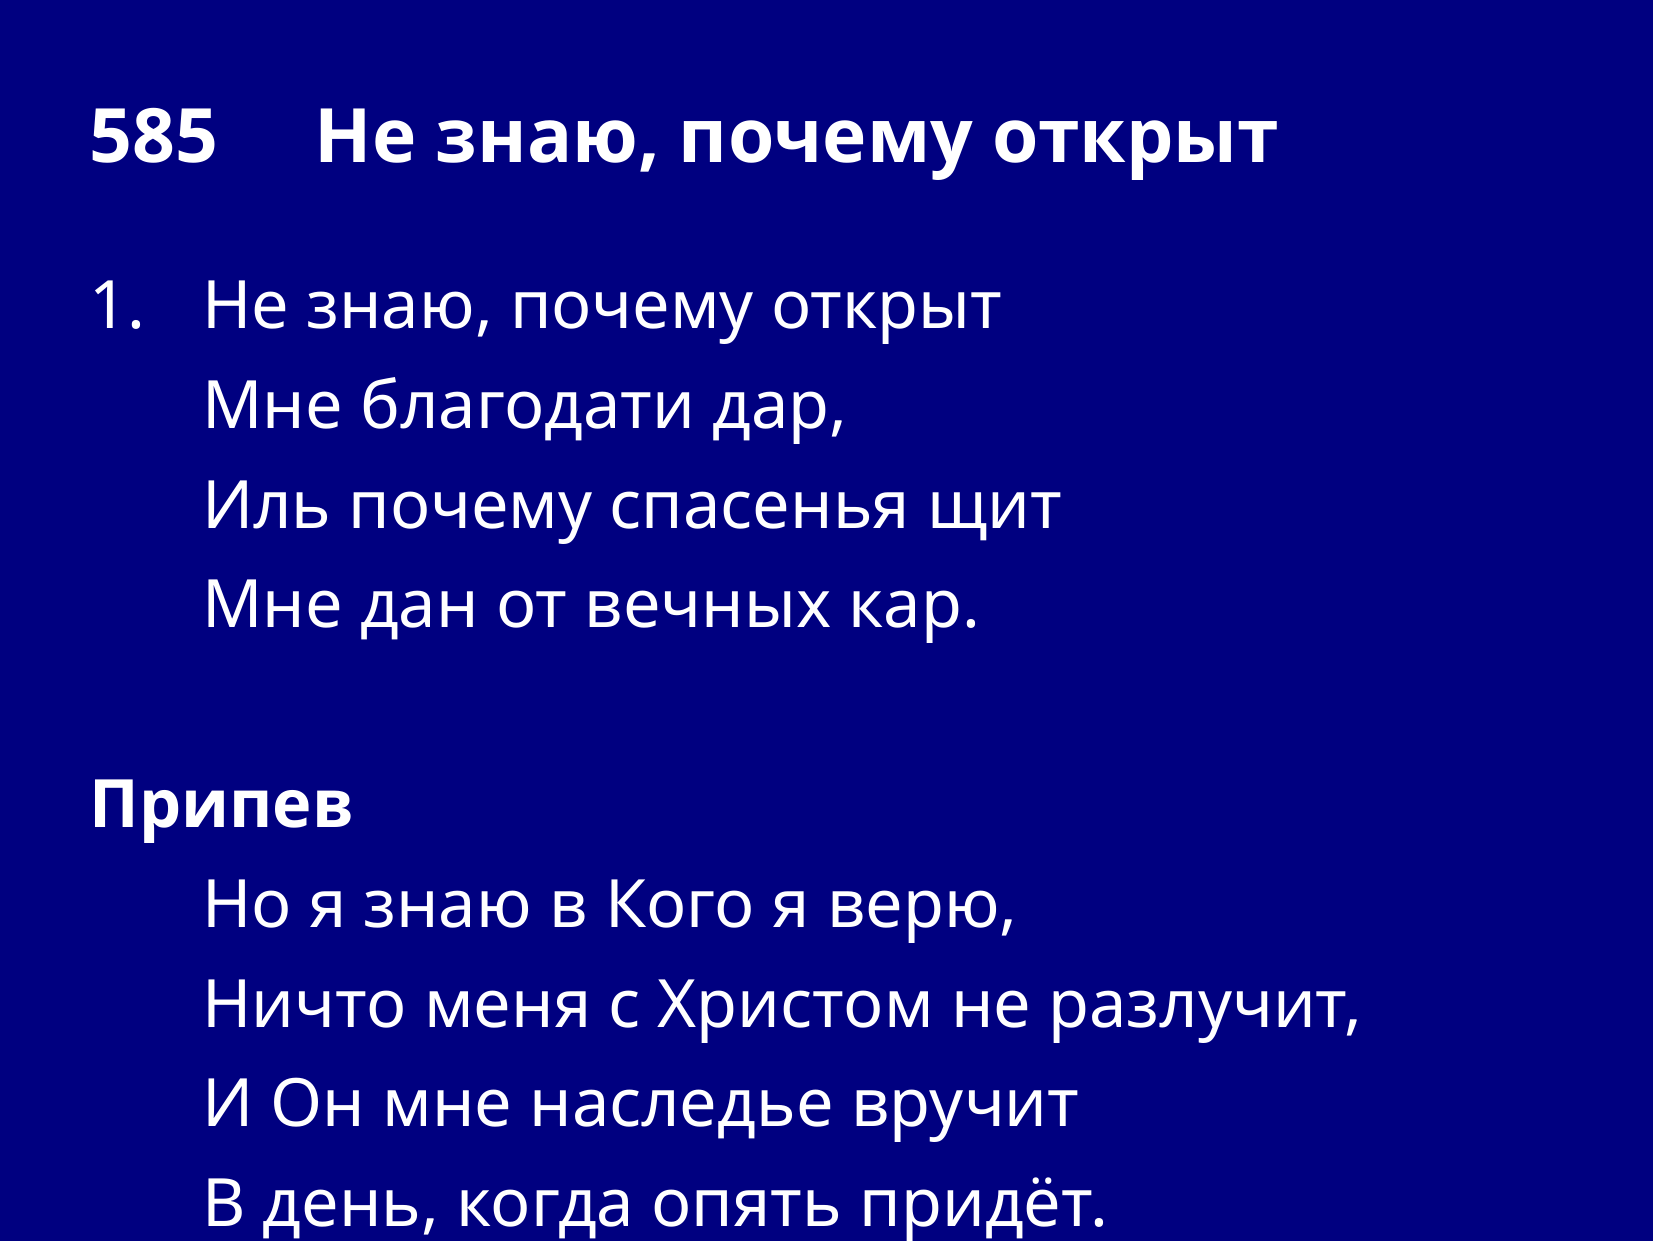

585	Не знаю, почему открыт
1.	Не знаю, почему открыт
	Мне благодати дар,
	Иль почему спасенья щит
	Мне дан от вечных кар.
Припев
	Но я знаю в Кого я верю,
	Ничто меня с Христом не разлучит,
	И Он мне наследье вручит
	В день, когда опять придёт.